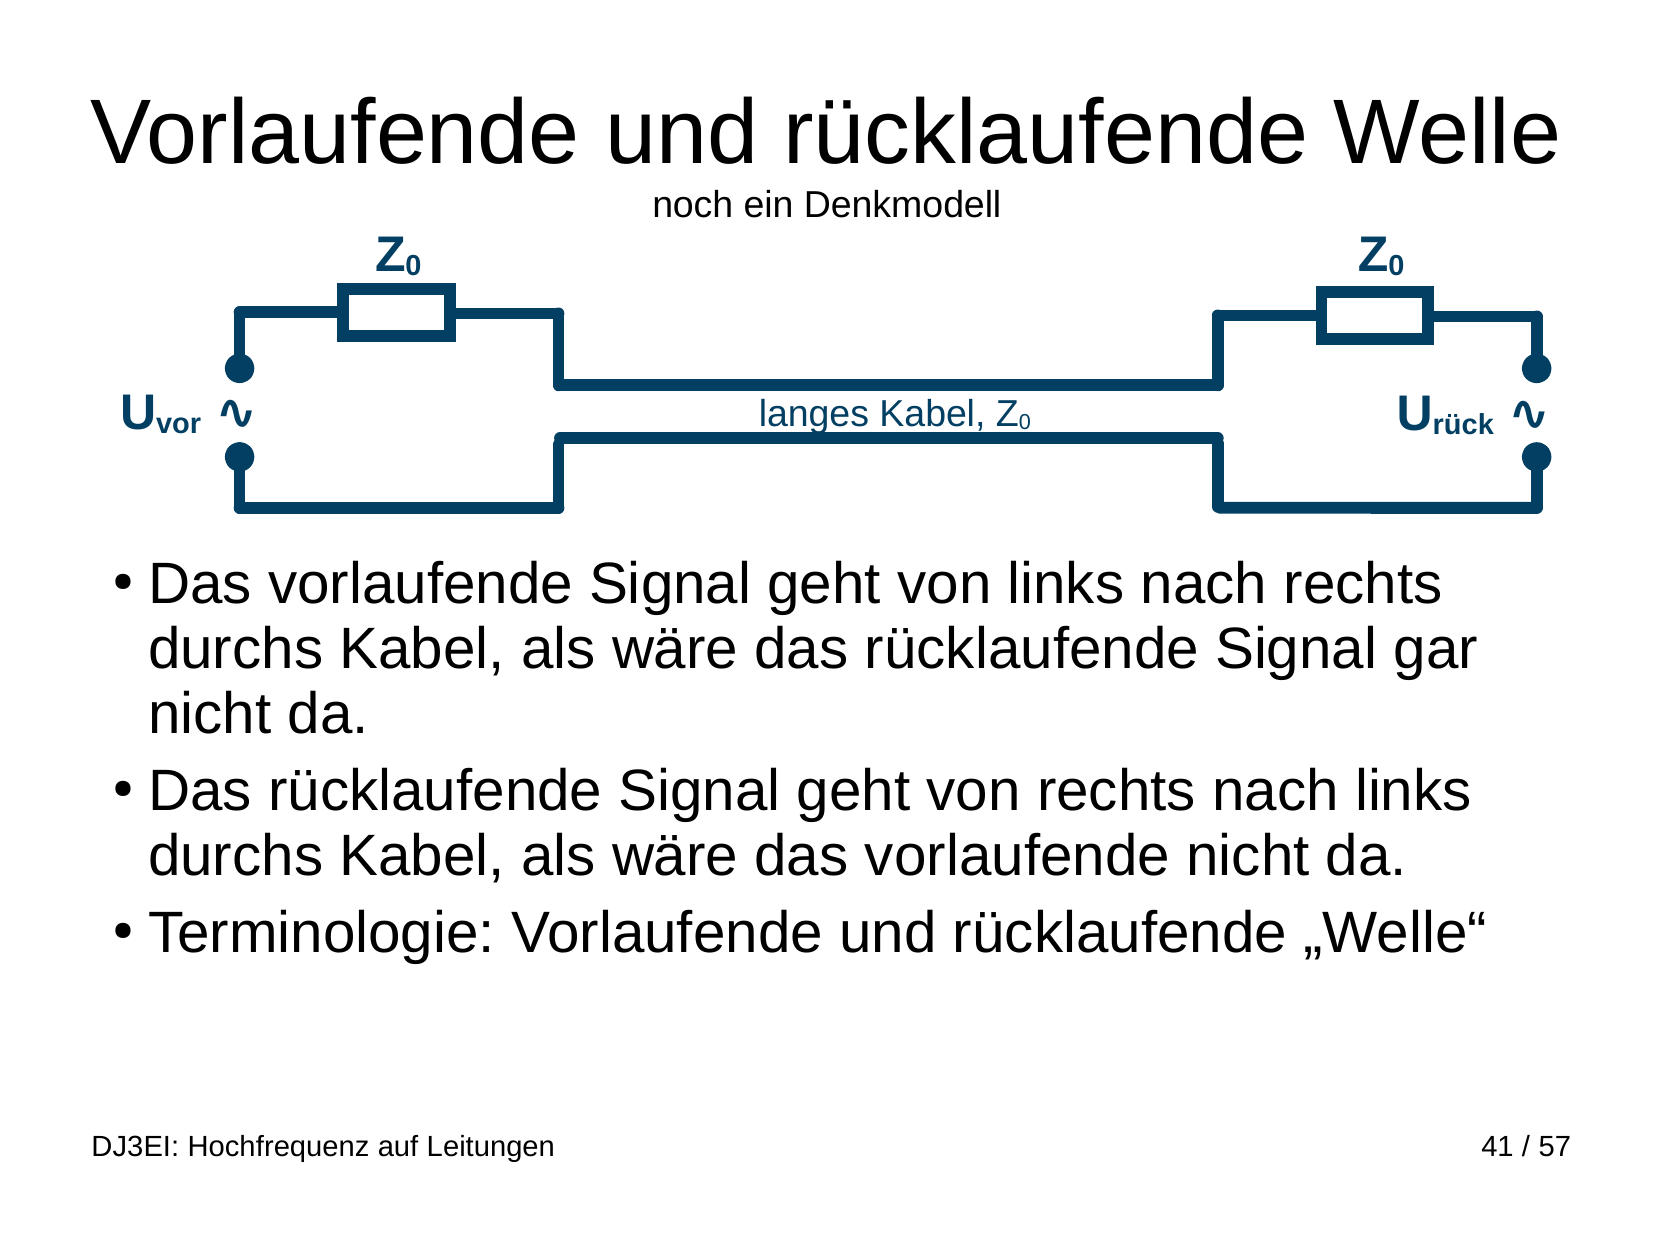

# Vorlaufende und rücklaufende Welle noch ein Denkmodell
Z0
Z0
Uvor ∿
Urück ∿
langes Kabel, Z0
Das vorlaufende Signal geht von links nach rechts durchs Kabel, als wäre das rücklaufende Signal gar nicht da.
Das rücklaufende Signal geht von rechts nach links durchs Kabel, als wäre das vorlaufende nicht da.
Terminologie: Vorlaufende und rücklaufende „Welle“